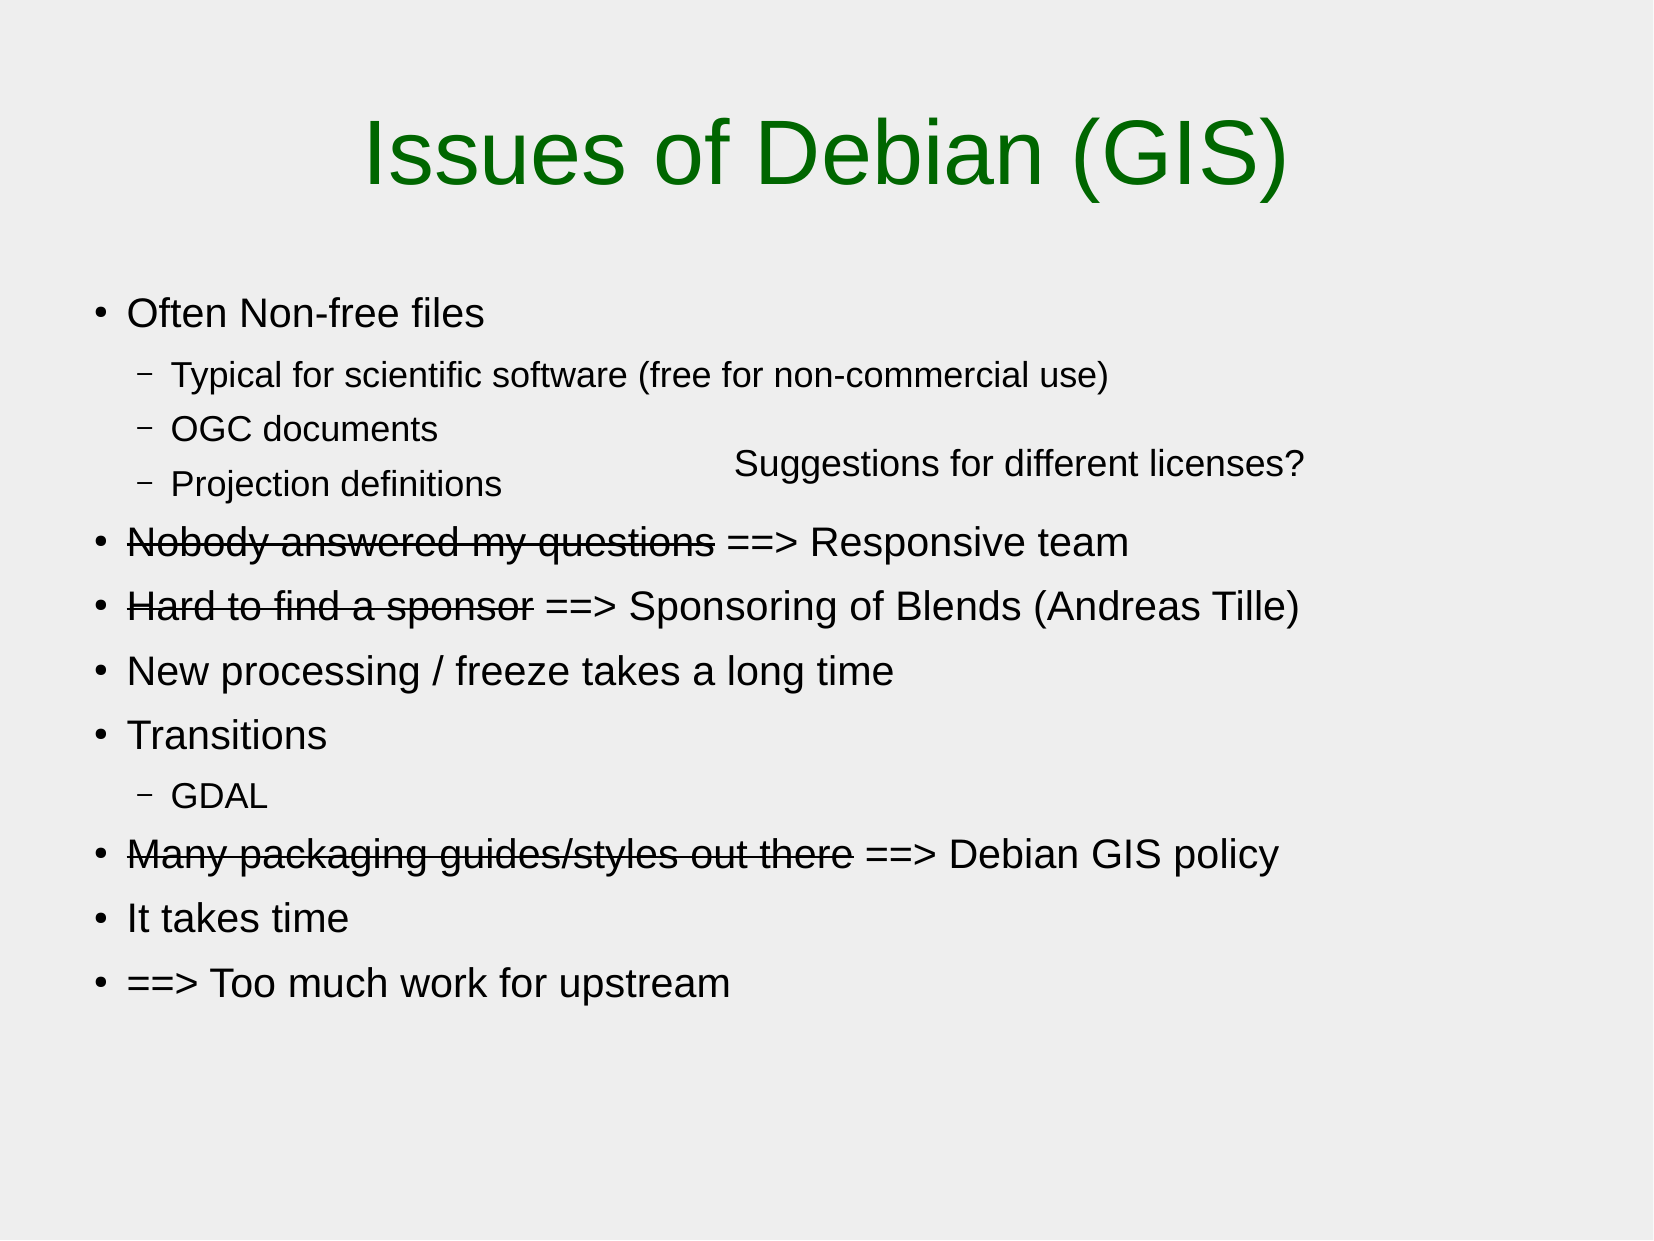

# Issues of Debian (GIS)
Often Non-free files
Typical for scientific software (free for non-commercial use)
OGC documents
Projection definitions
Nobody answered my questions ==> Responsive team
Hard to find a sponsor ==> Sponsoring of Blends (Andreas Tille)
New processing / freeze takes a long time
Transitions
GDAL
Many packaging guides/styles out there ==> Debian GIS policy
It takes time
==> Too much work for upstream
Suggestions for different licenses?